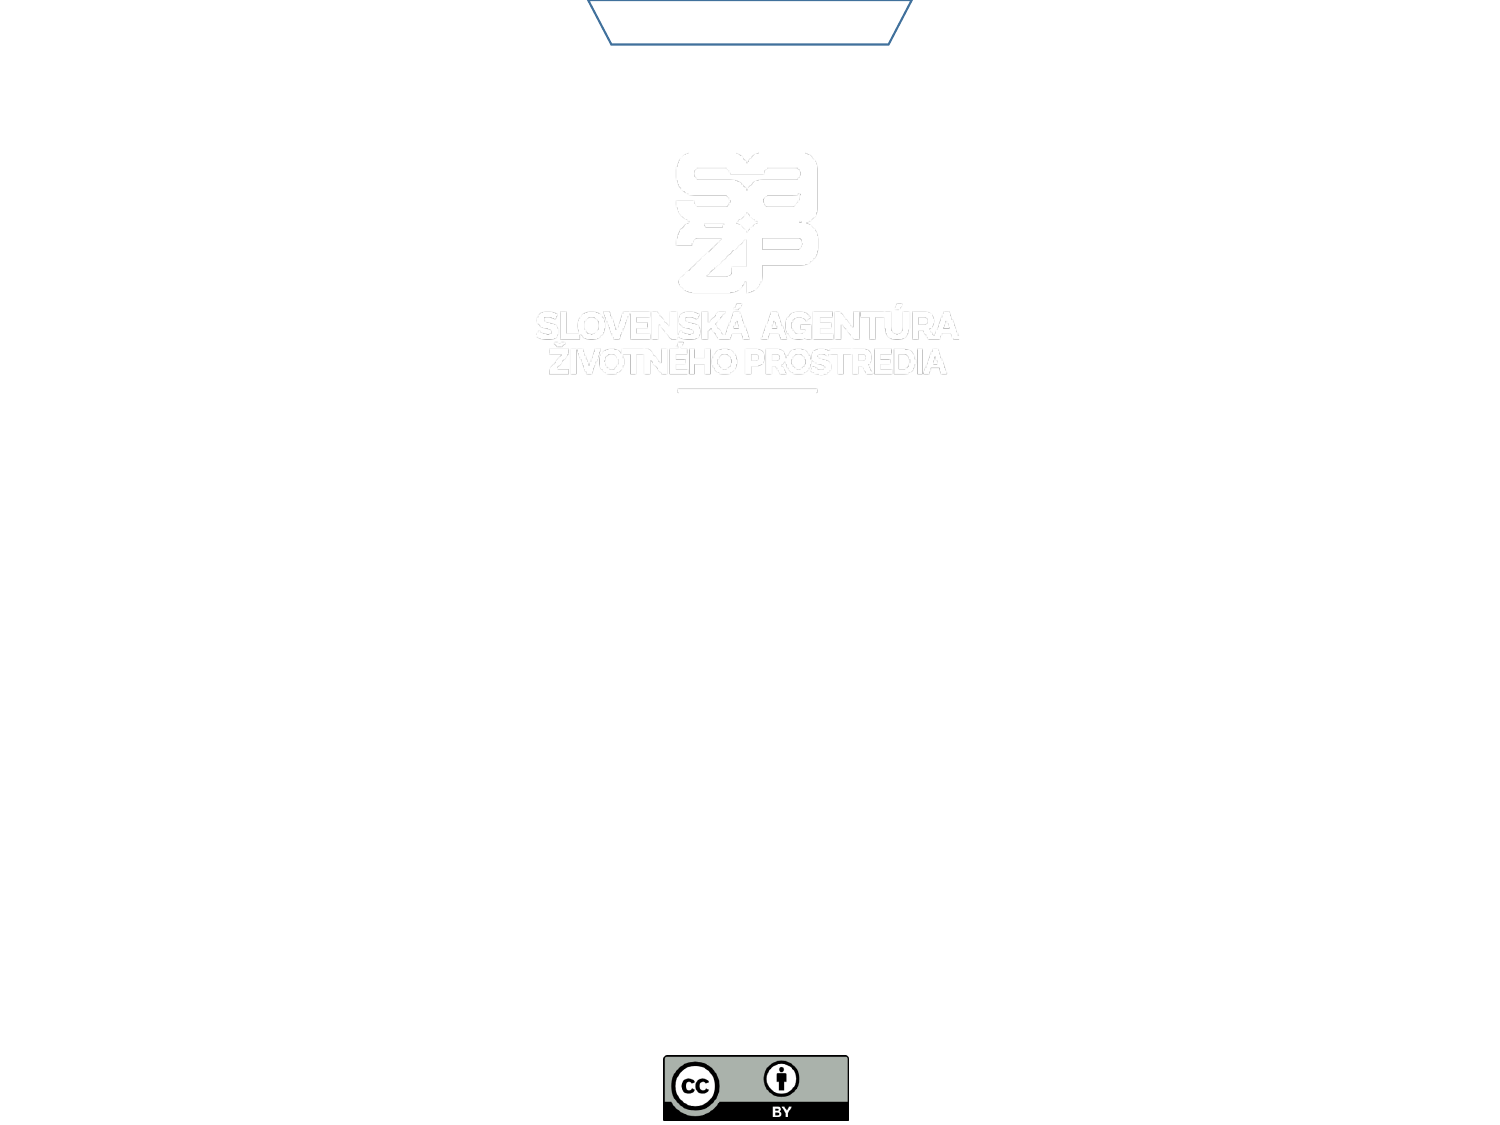

# 3 Výsledky INSPIRE bilaterálneho rokovania medzi Slovenskou republikou a Európskou komisiou
Martin Tuchyňa (martin.tuchyna@sazp.sk)
Ondrej Klimen (ondrej.kliment@enviro.gov.sk)
26.04.2016, KR NIPI, Bratislava